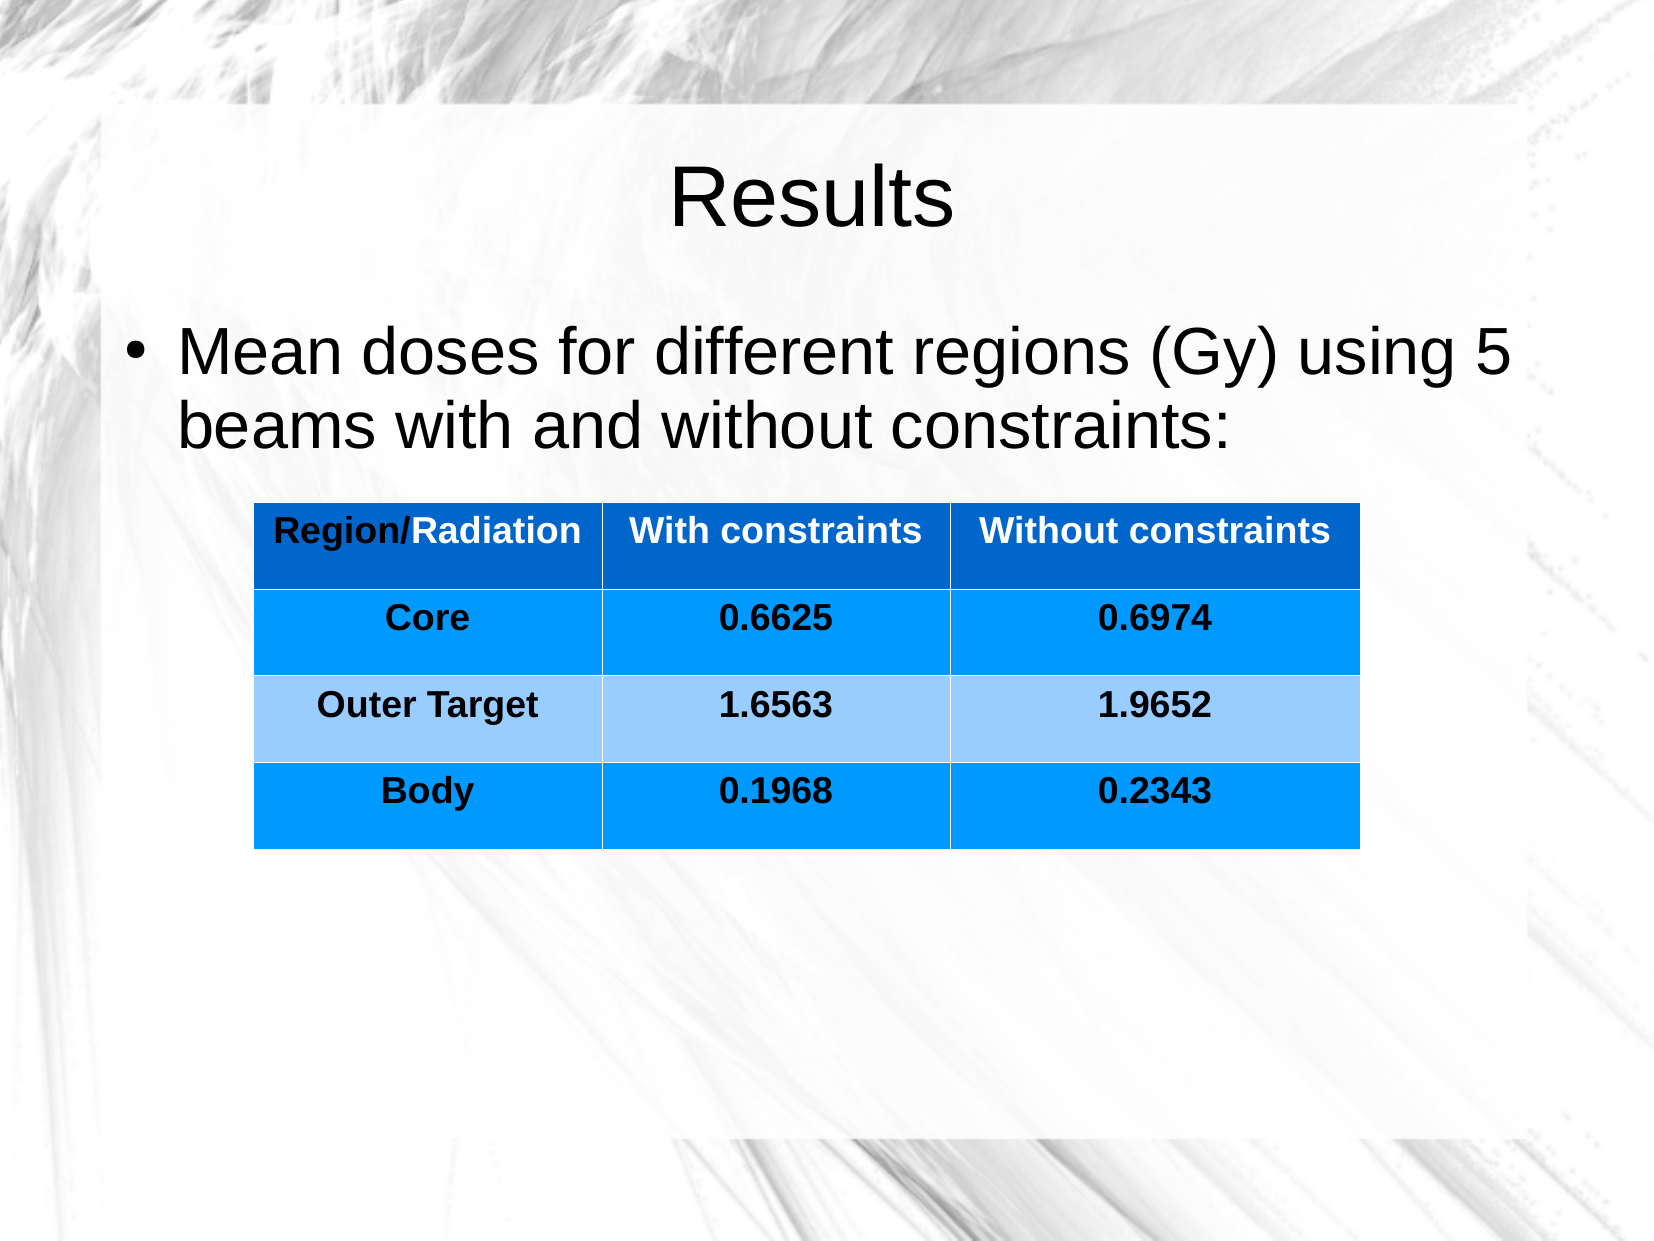

# Results
Mean doses for different regions (Gy) using 5 beams with and without constraints:
| Region/Radiation | With constraints | Without constraints |
| --- | --- | --- |
| Core | 0.6625 | 0.6974 |
| Outer Target | 1.6563 | 1.9652 |
| Body | 0.1968 | 0.2343 |